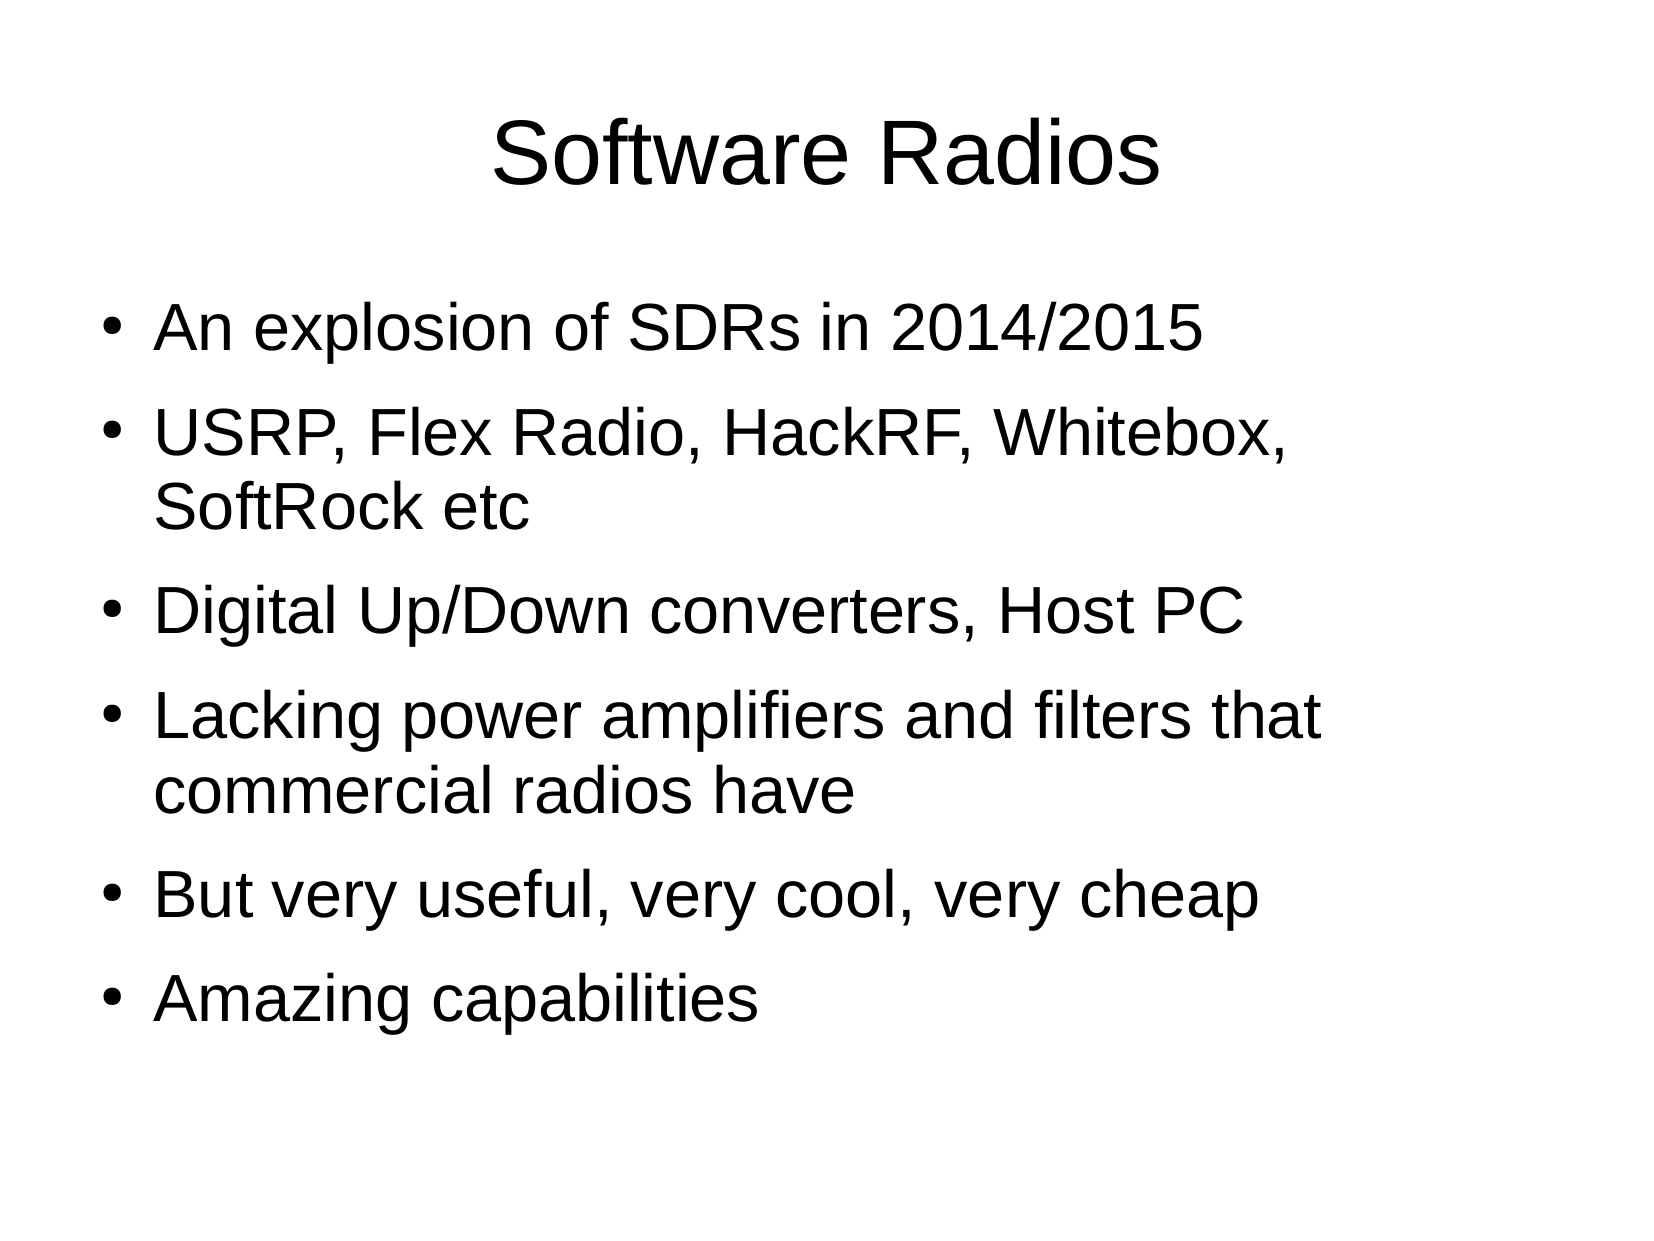

# Software Radios
An explosion of SDRs in 2014/2015
USRP, Flex Radio, HackRF, Whitebox, SoftRock etc
Digital Up/Down converters, Host PC
Lacking power amplifiers and filters that commercial radios have
But very useful, very cool, very cheap
Amazing capabilities